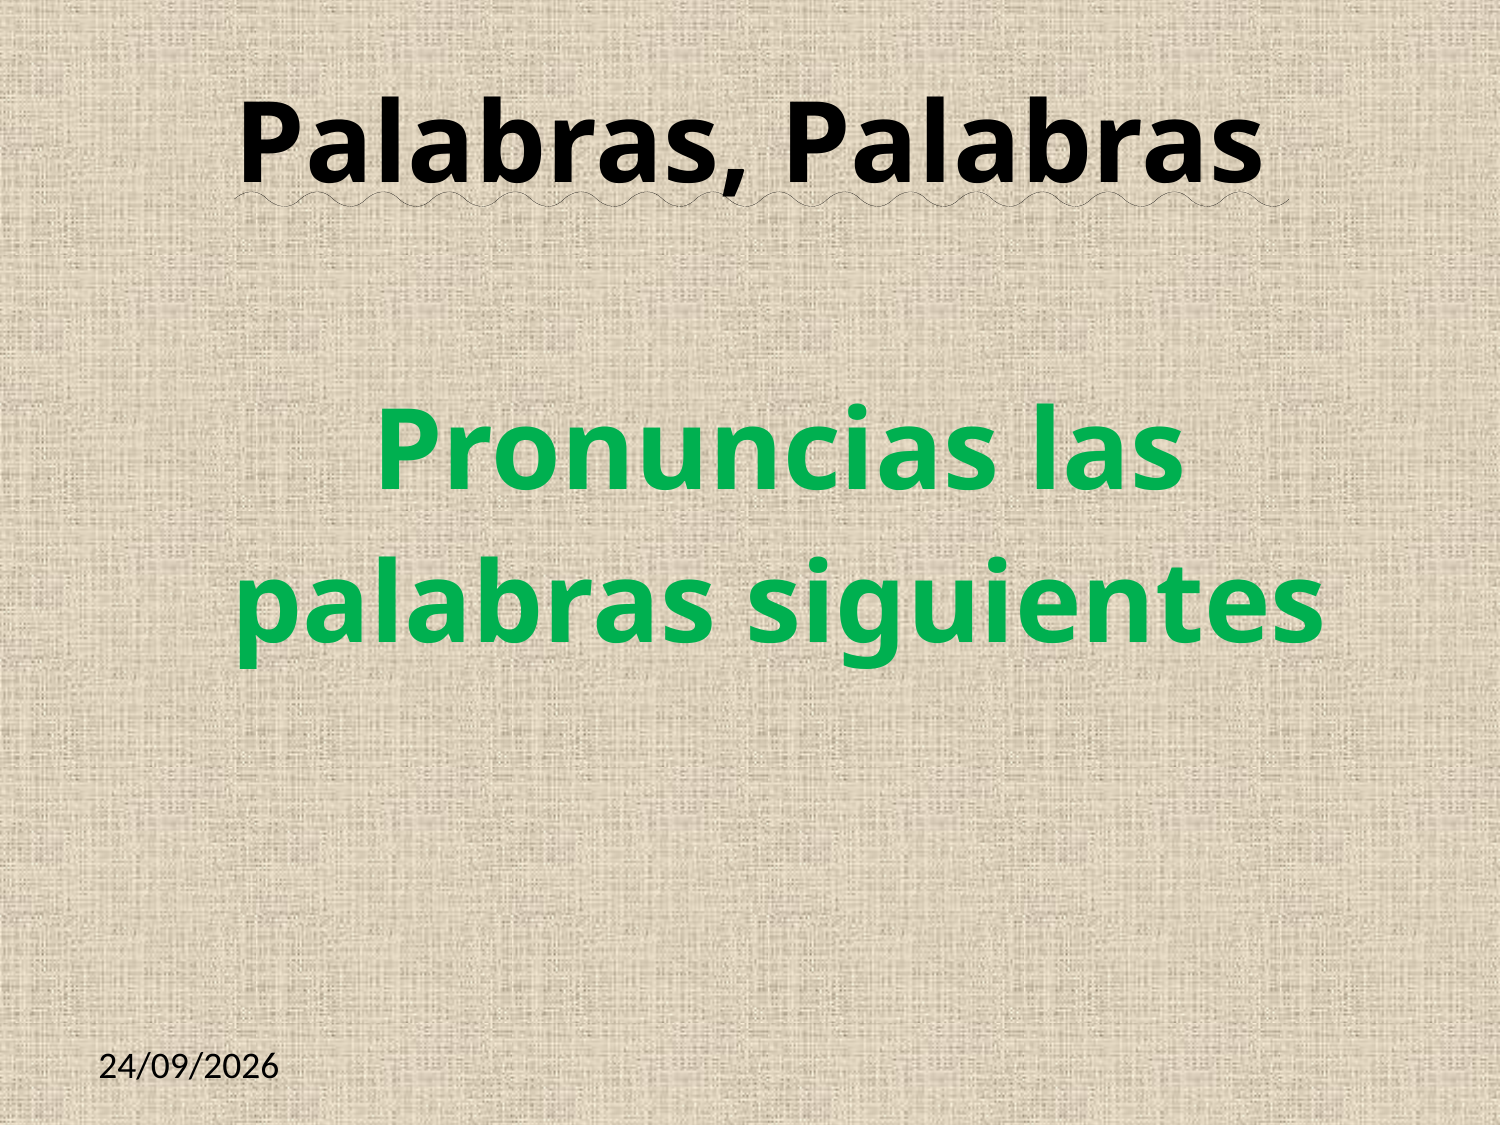

# Palabras, Palabras
Pronuncias las palabras siguientes